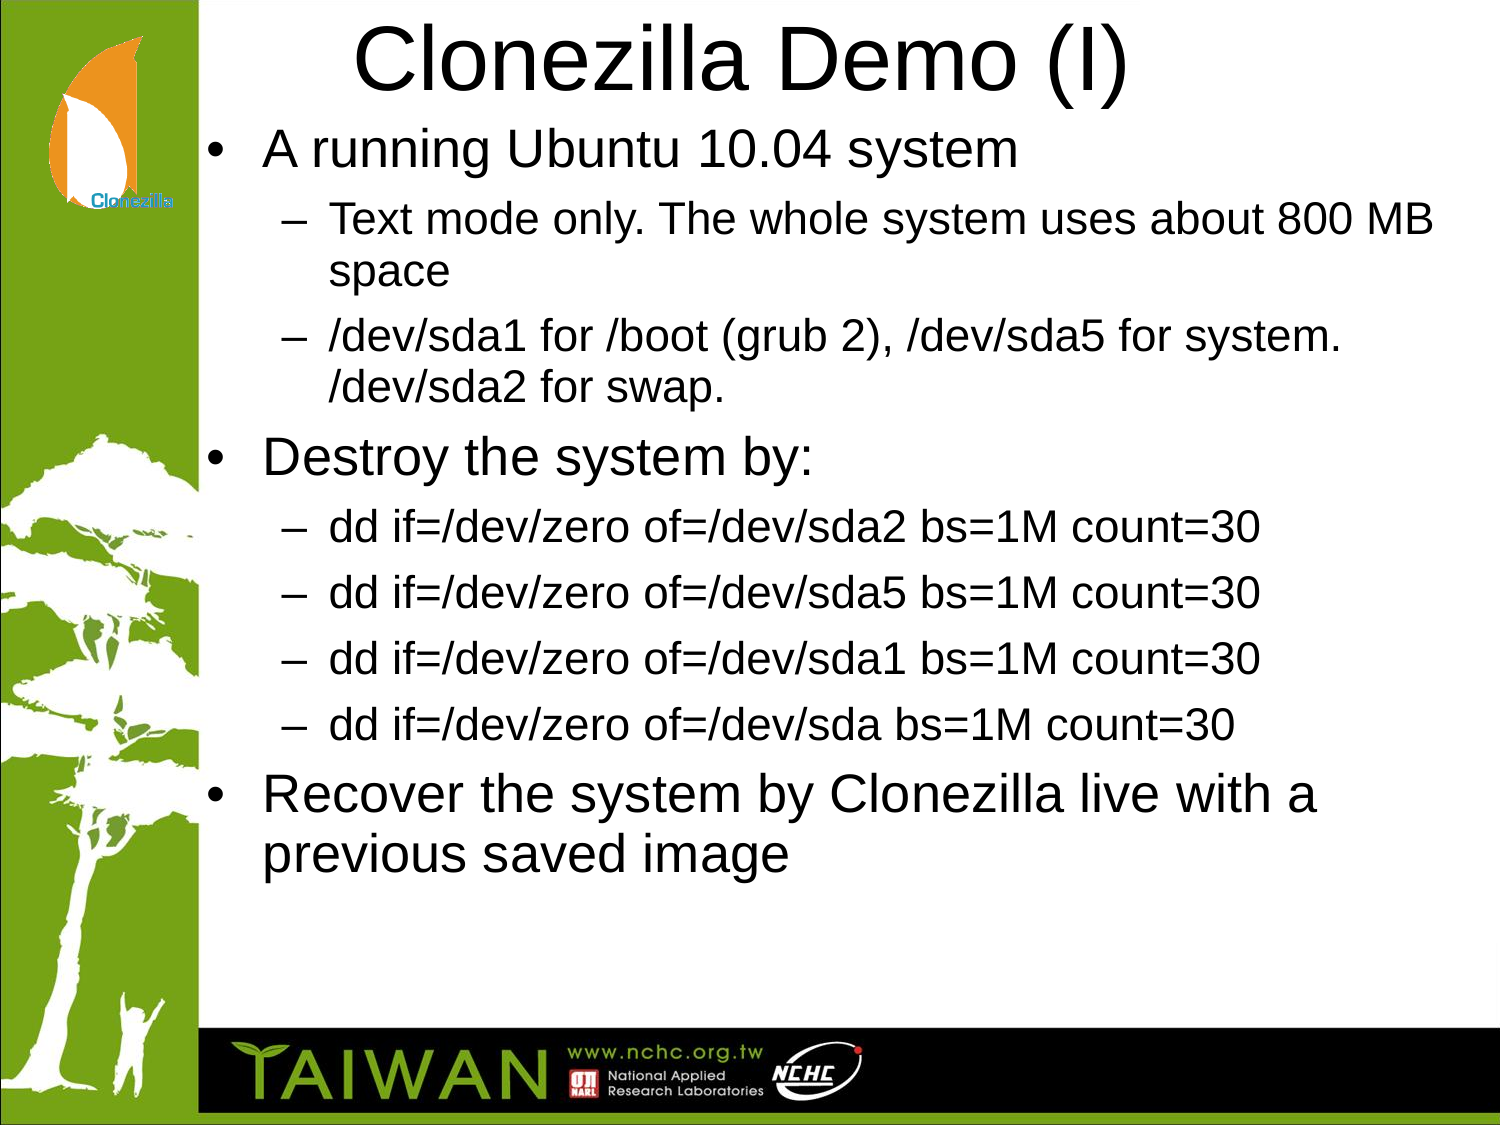

Clonezilla Demo (I)
# A running Ubuntu 10.04 system
Text mode only. The whole system uses about 800 MB space
/dev/sda1 for /boot (grub 2), /dev/sda5 for system. /dev/sda2 for swap.
Destroy the system by:
dd if=/dev/zero of=/dev/sda2 bs=1M count=30
dd if=/dev/zero of=/dev/sda5 bs=1M count=30
dd if=/dev/zero of=/dev/sda1 bs=1M count=30
dd if=/dev/zero of=/dev/sda bs=1M count=30
Recover the system by Clonezilla live with a previous saved image